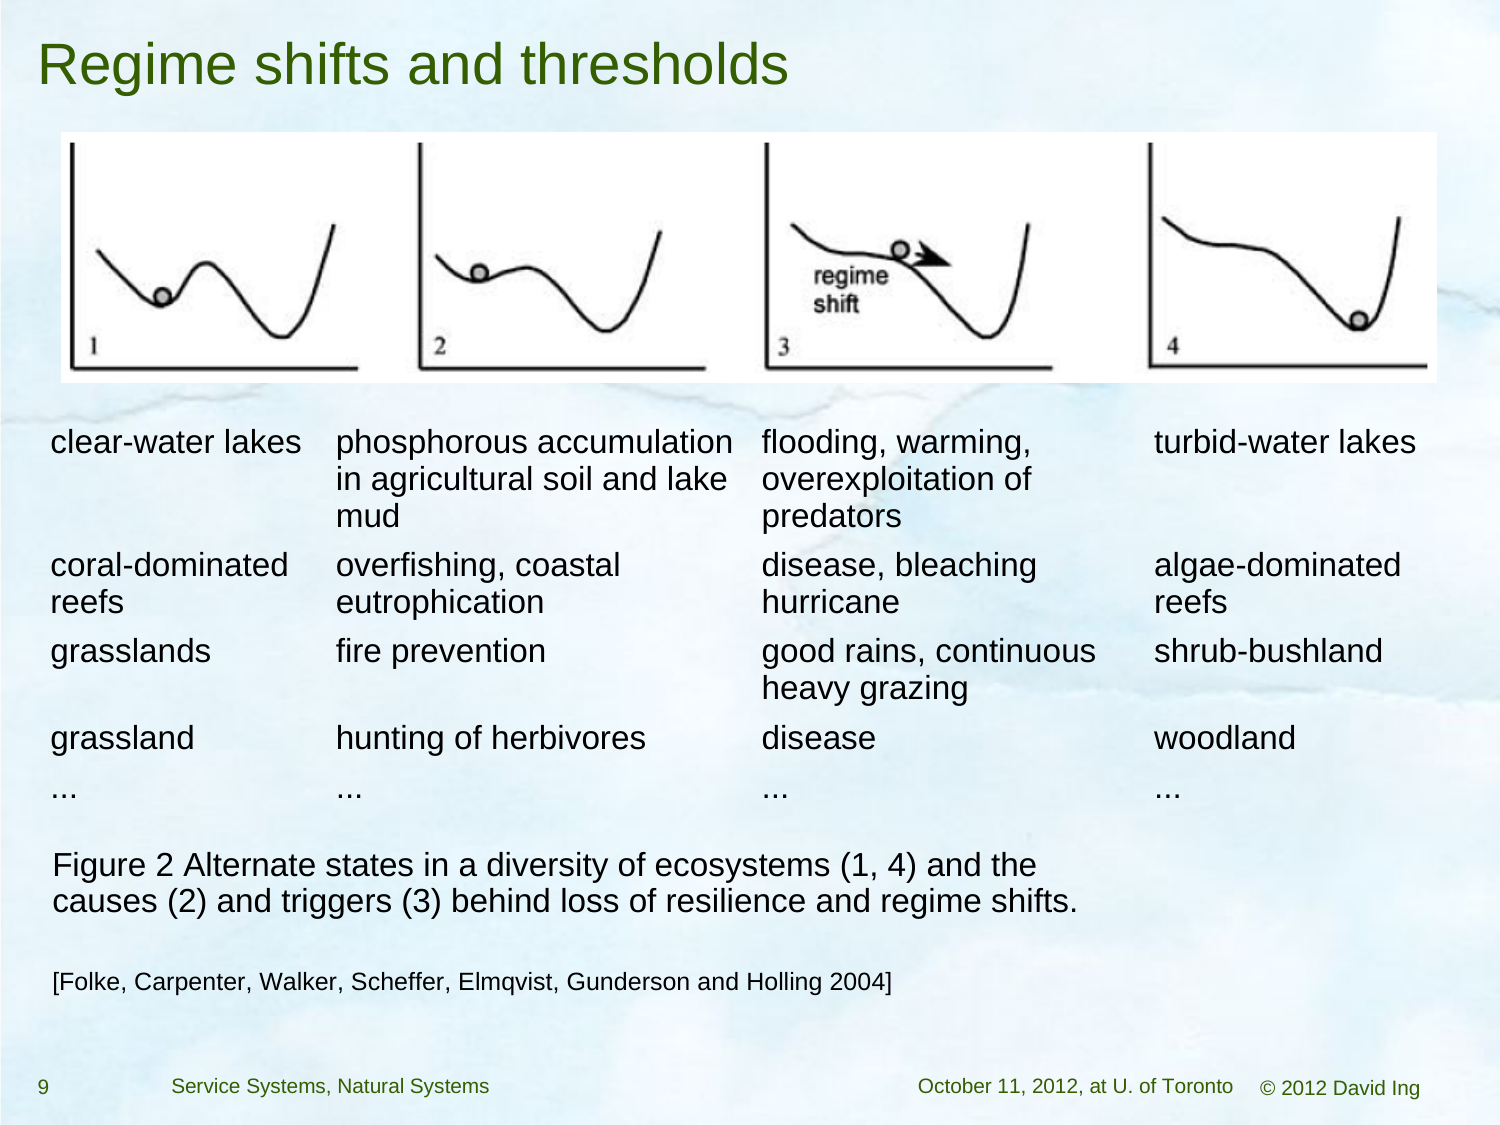

# Regime shifts and thresholds
| clear-water lakes | phosphorous accumulation in agricultural soil and lake mud | flooding, warming, overexploitation of predators | turbid-water lakes |
| --- | --- | --- | --- |
| coral-dominated reefs | overfishing, coastal eutrophication | disease, bleaching hurricane | algae-dominated reefs |
| grasslands | fire prevention | good rains, continuous heavy grazing | shrub-bushland |
| grassland | hunting of herbivores | disease | woodland |
| ... | ... | ... | ... |
Figure 2 Alternate states in a diversity of ecosystems (1, 4) and the
causes (2) and triggers (3) behind loss of resilience and regime shifts.
[Folke, Carpenter, Walker, Scheffer, Elmqvist, Gunderson and Holling 2004]
Service Systems, Natural Systems
October 11, 2012, at U. of Toronto
9